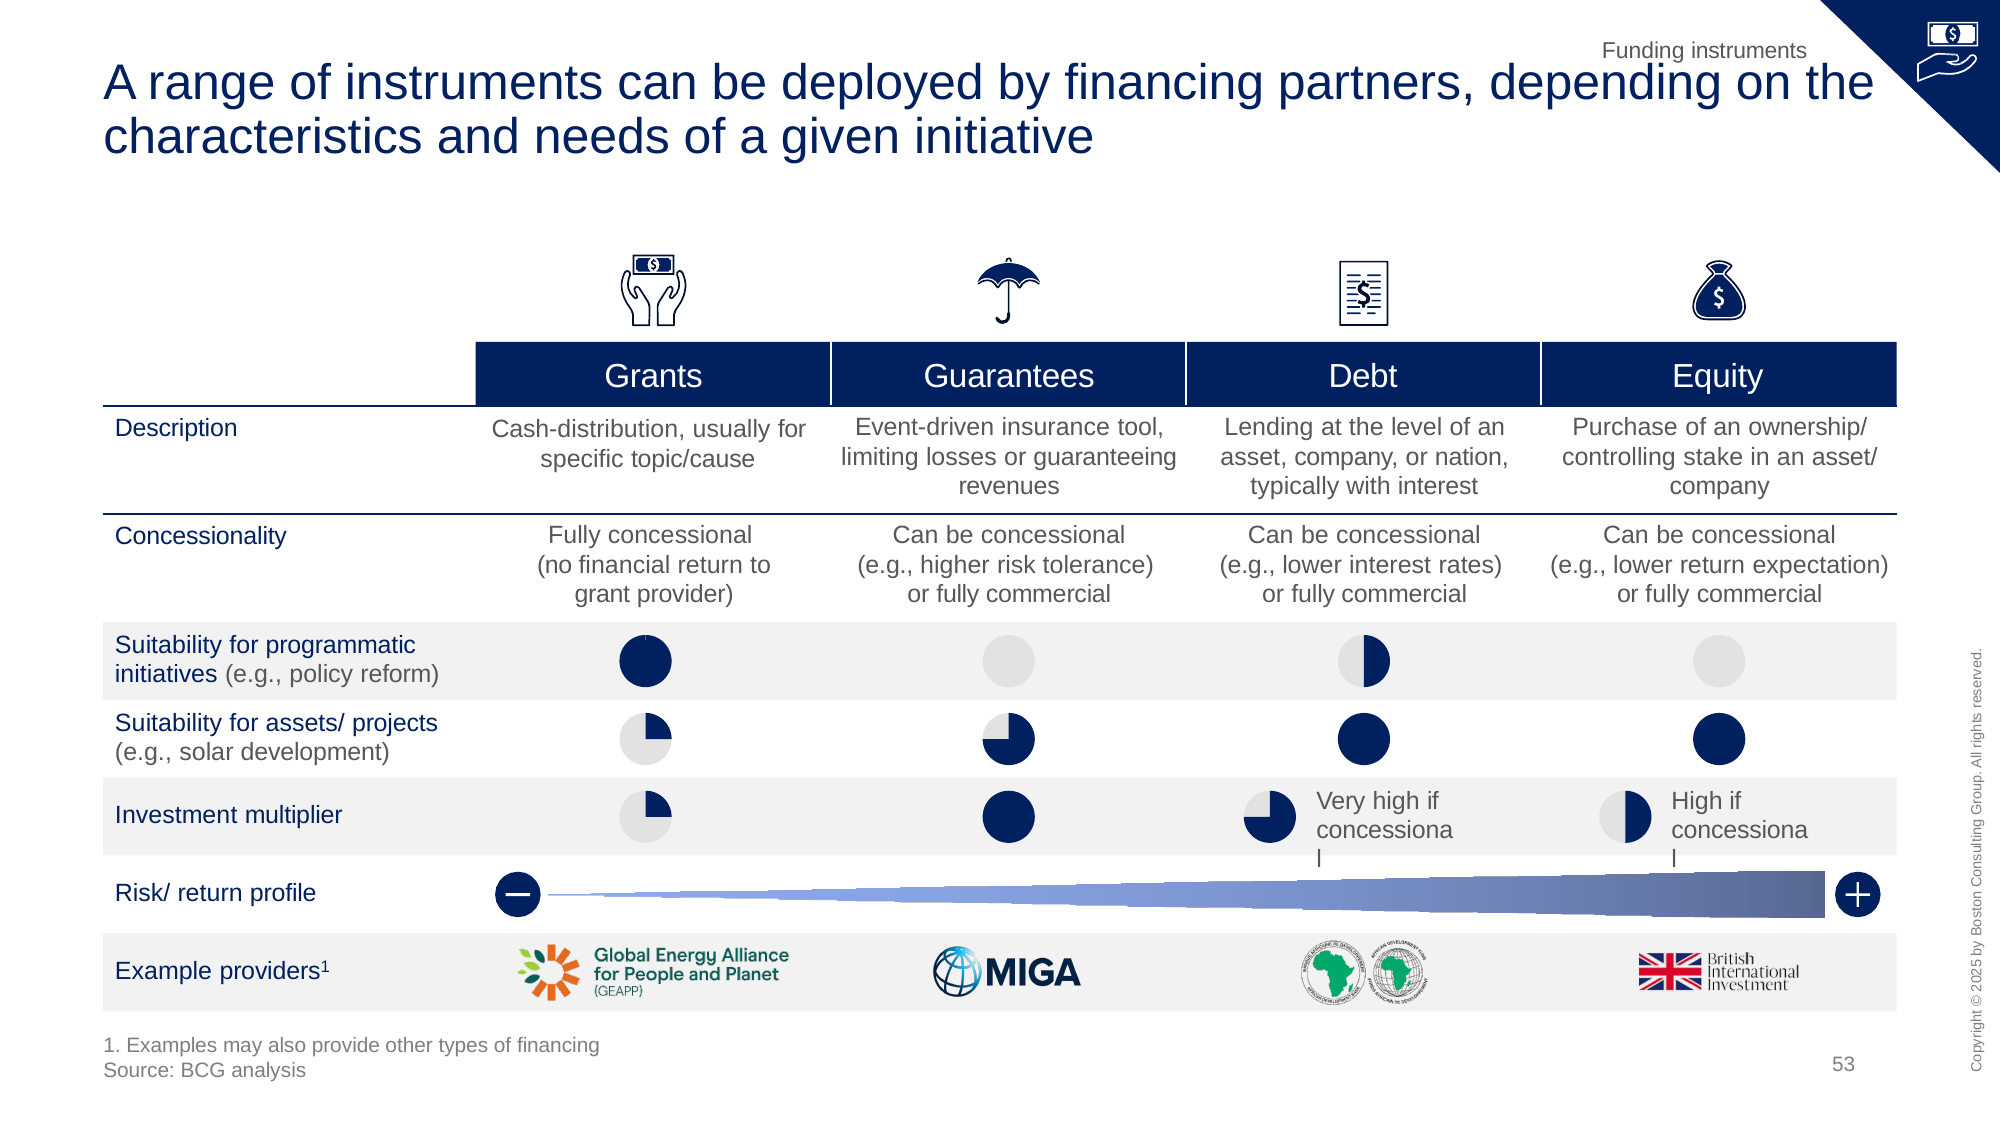

Funding instruments
# A range of instruments can be deployed by financing partners, depending on the characteristics and needs of a given initiative
Grants
Guarantees
Debt
Equity
Description
Cash-distribution, usually for specific topic/cause
Event-driven insurance tool, limiting losses or guaranteeing revenues
Lending at the level of an asset, company, or nation, typically with interest
Purchase of an ownership/ controlling stake in an asset/ company
Concessionality
Fully concessional
(no financial return to grant provider)
Can be concessional
(e.g., higher risk tolerance)
or fully commercial
Can be concessional
(e.g., lower interest rates)
or fully commercial
Can be concessional
(e.g., lower return expectation) or fully commercial
Suitability for programmatic initiatives (e.g., policy reform)
Suitability for assets/ projects (e.g., solar development)
Very high if concessional
High if concessional
Investment multiplier
Risk/ return profile
Example providers1
1. Examples may also provide other types of financing
Source: BCG analysis